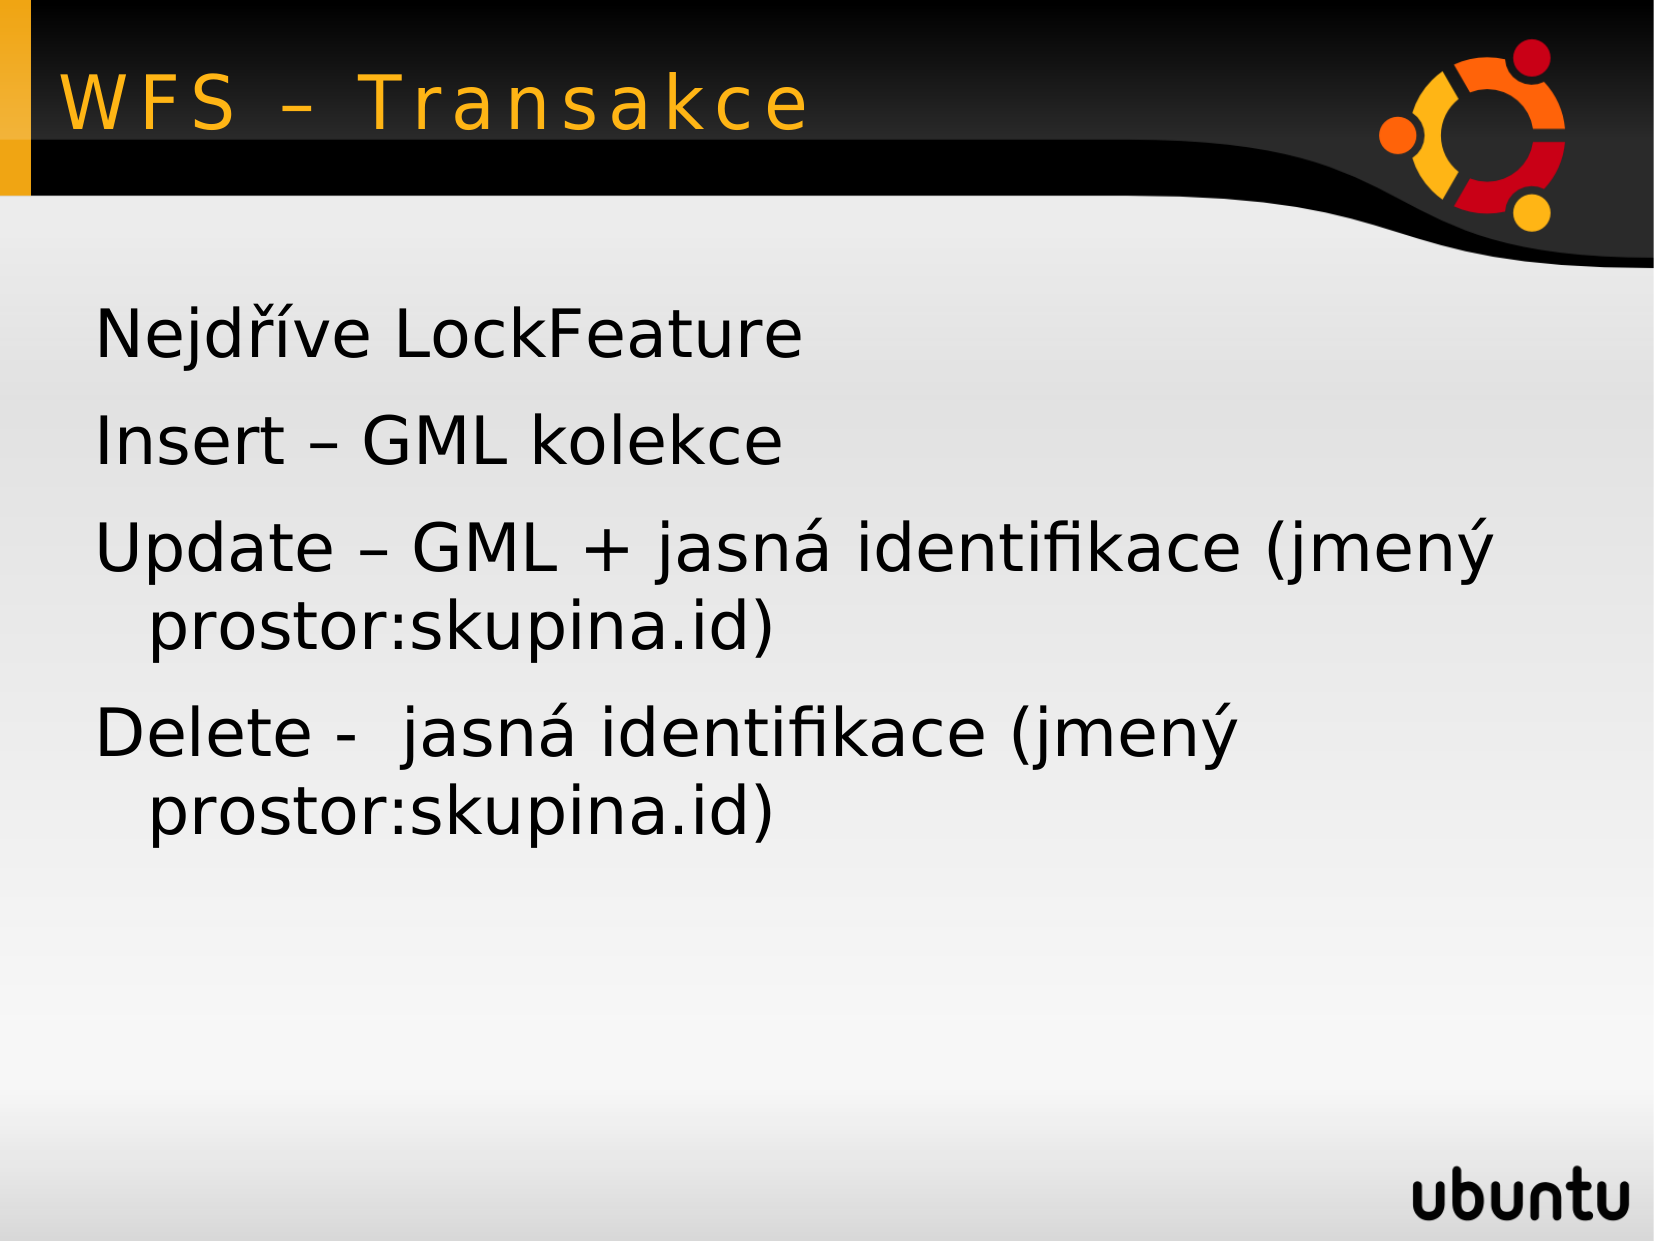

# WFS – Transakce
Nejdříve LockFeature
Insert – GML kolekce
Update – GML + jasná identifikace (jmený prostor:skupina.id)
Delete - jasná identifikace (jmený prostor:skupina.id)